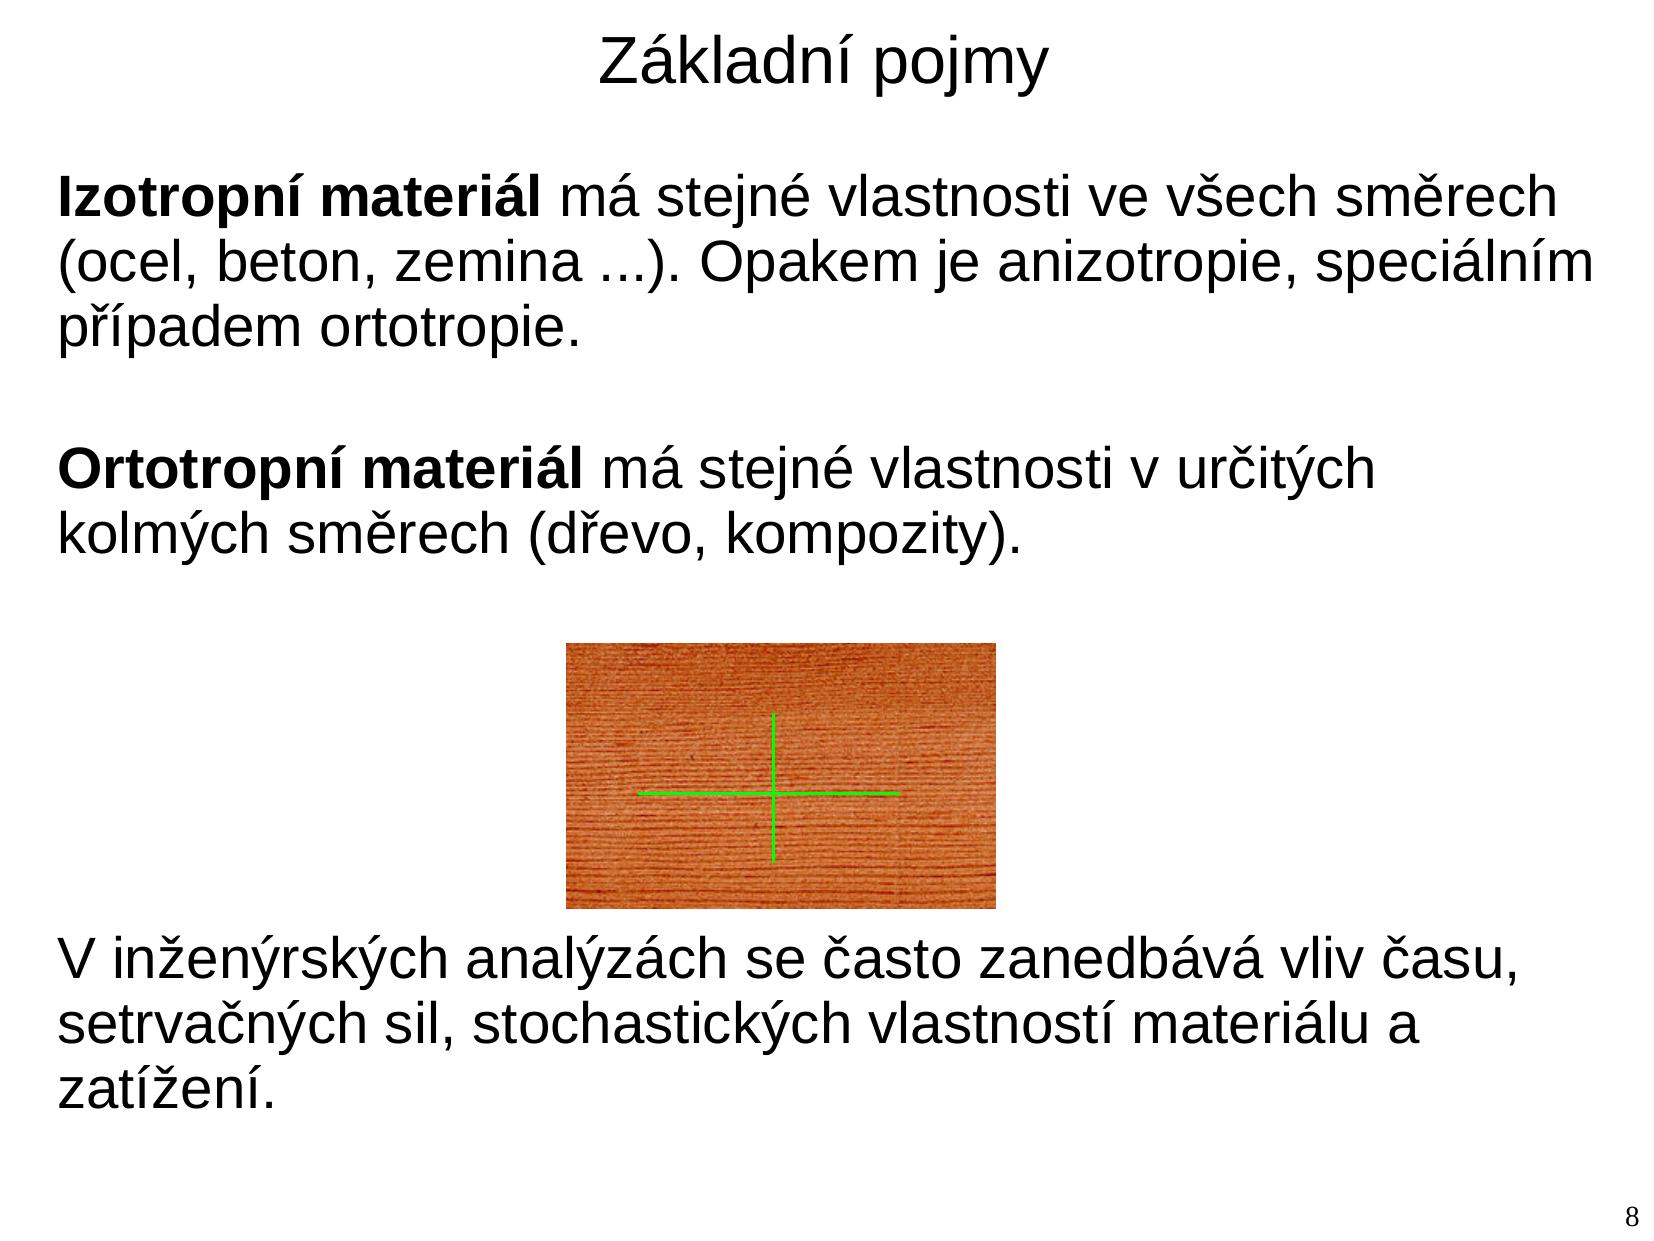

# Základní pojmy
Izotropní materiál má stejné vlastnosti ve všech směrech (ocel, beton, zemina ...). Opakem je anizotropie, speciálním případem ortotropie.
Ortotropní materiál má stejné vlastnosti v určitých kolmých směrech (dřevo, kompozity).
V inženýrských analýzách se často zanedbává vliv času, setrvačných sil, stochastických vlastností materiálu a zatížení.
8